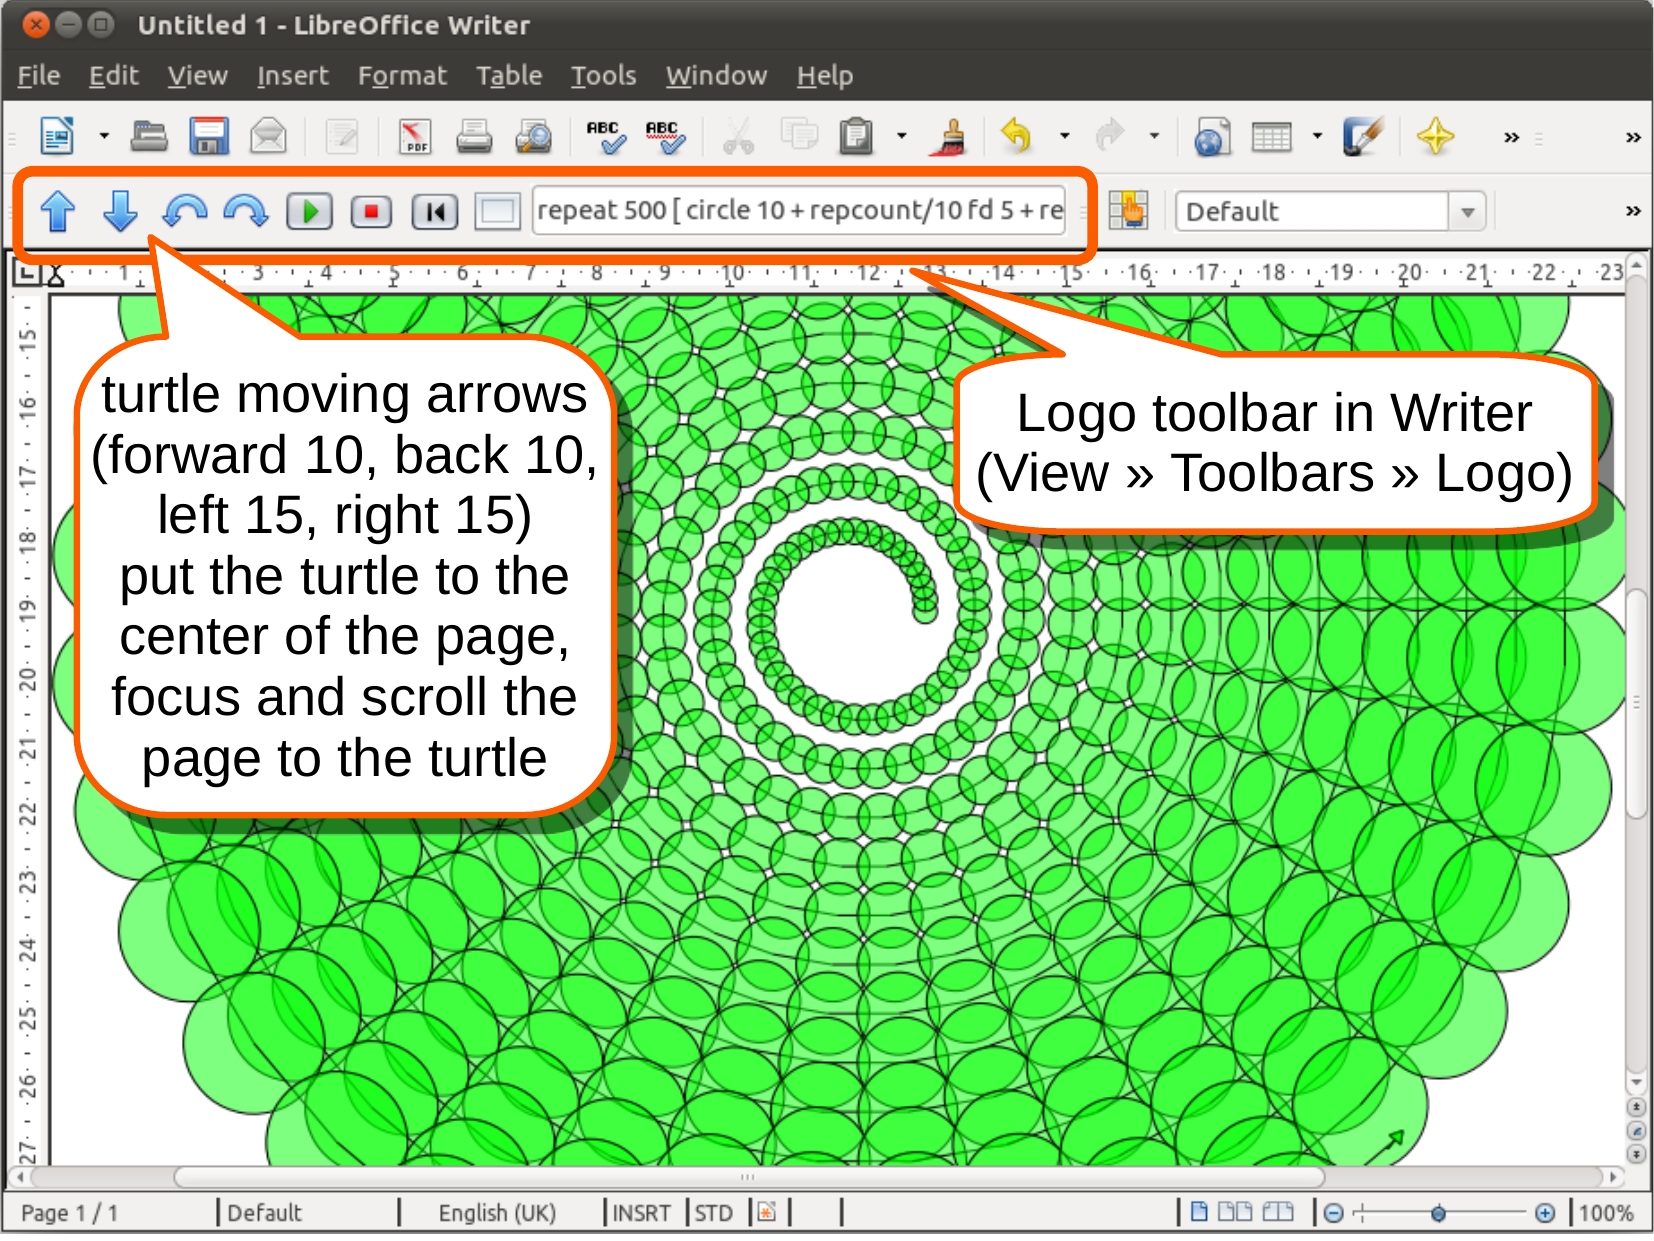

turtle moving arrows
(forward 10, back 10,
left 15, right 15)
put the turtle to the
center of the page,
focus and scroll the
page to the turtle
Logo toolbar in Writer
(View » Toolbars » Logo)